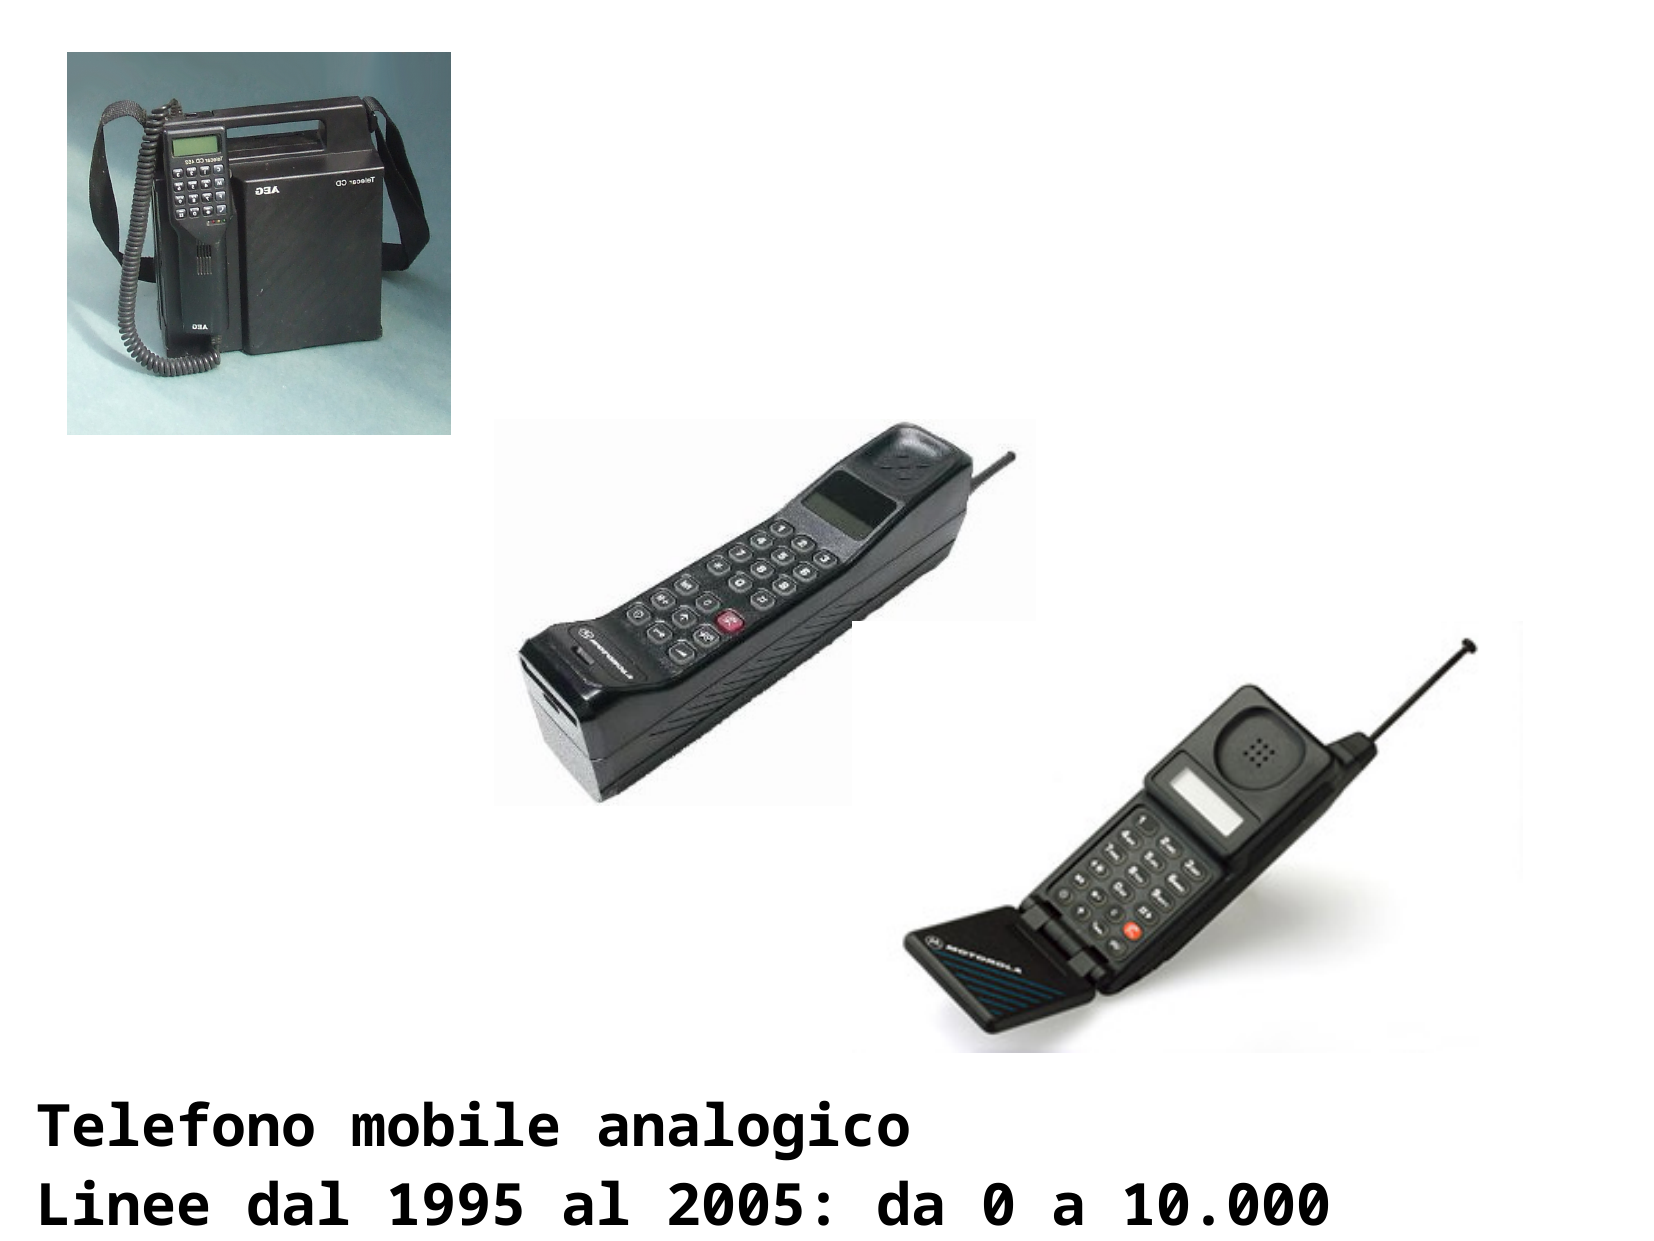

Telefono mobile analogico
Linee dal 1995 al 2005: da 0 a 10.000